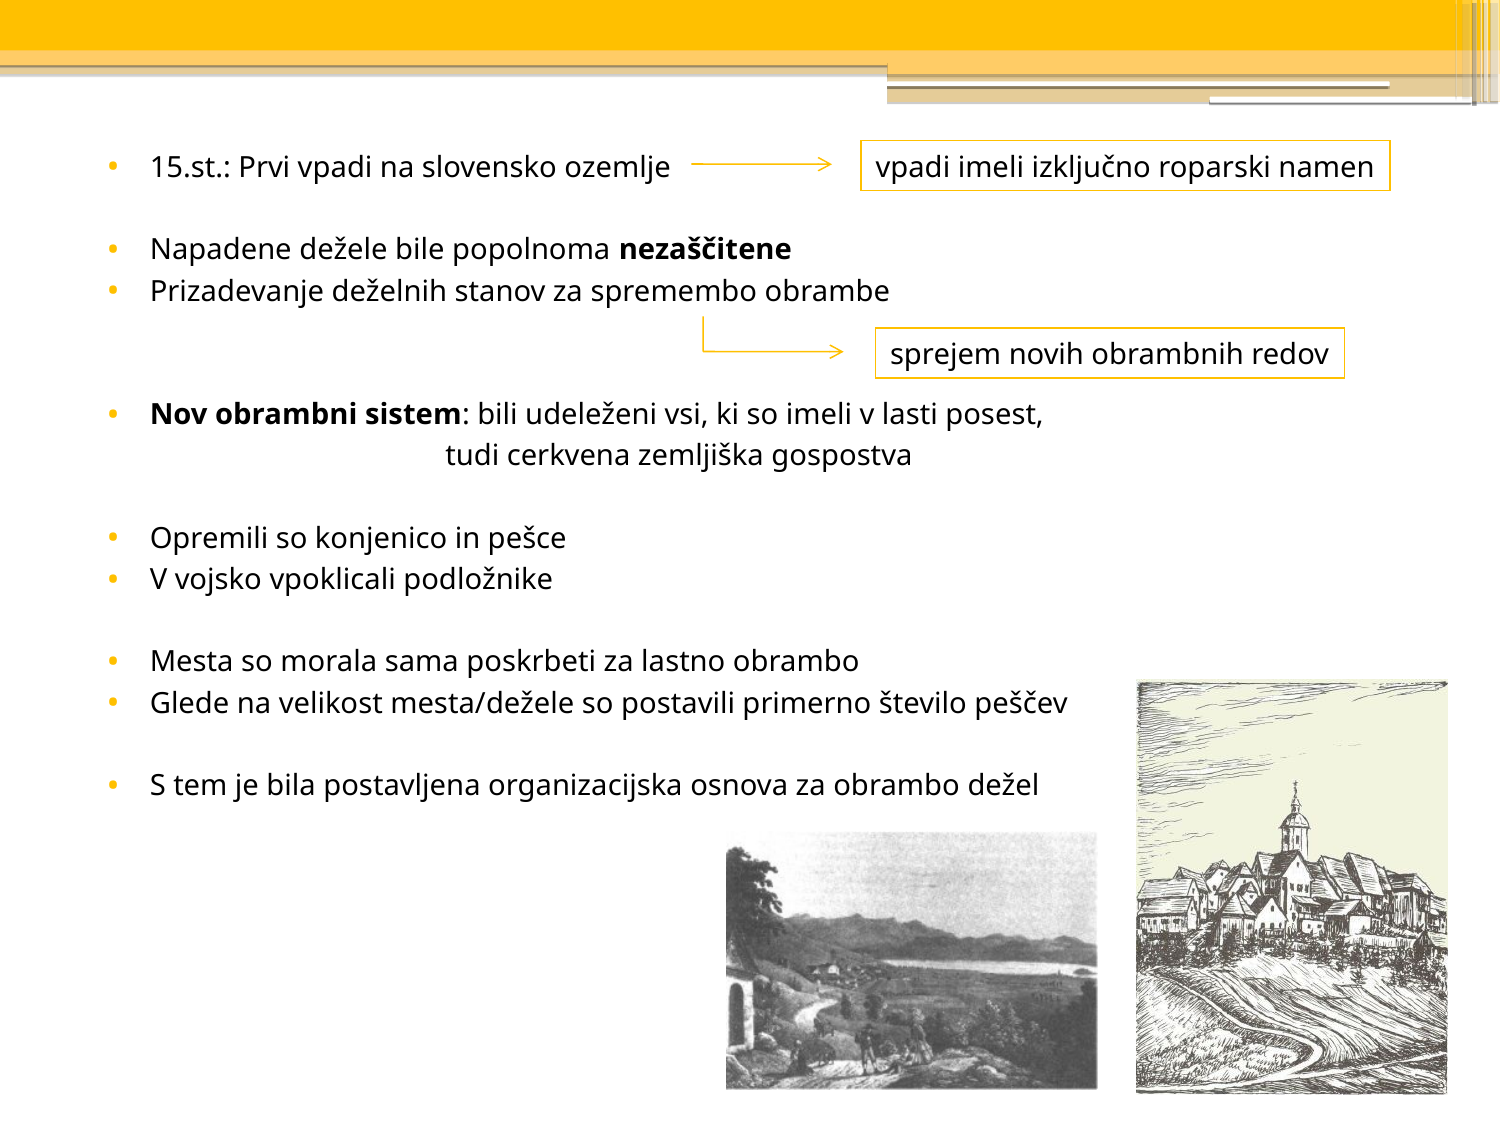

15.st.: Prvi vpadi na slovensko ozemlje
Napadene dežele bile popolnoma nezaščitene
Prizadevanje deželnih stanov za spremembo obrambe
Nov obrambni sistem: bili udeleženi vsi, ki so imeli v lasti posest,
 tudi cerkvena zemljiška gospostva
Opremili so konjenico in pešce
V vojsko vpoklicali podložnike
Mesta so morala sama poskrbeti za lastno obrambo
Glede na velikost mesta/dežele so postavili primerno število peščev
S tem je bila postavljena organizacijska osnova za obrambo dežel
vpadi imeli izključno roparski namen
#
sprejem novih obrambnih redov